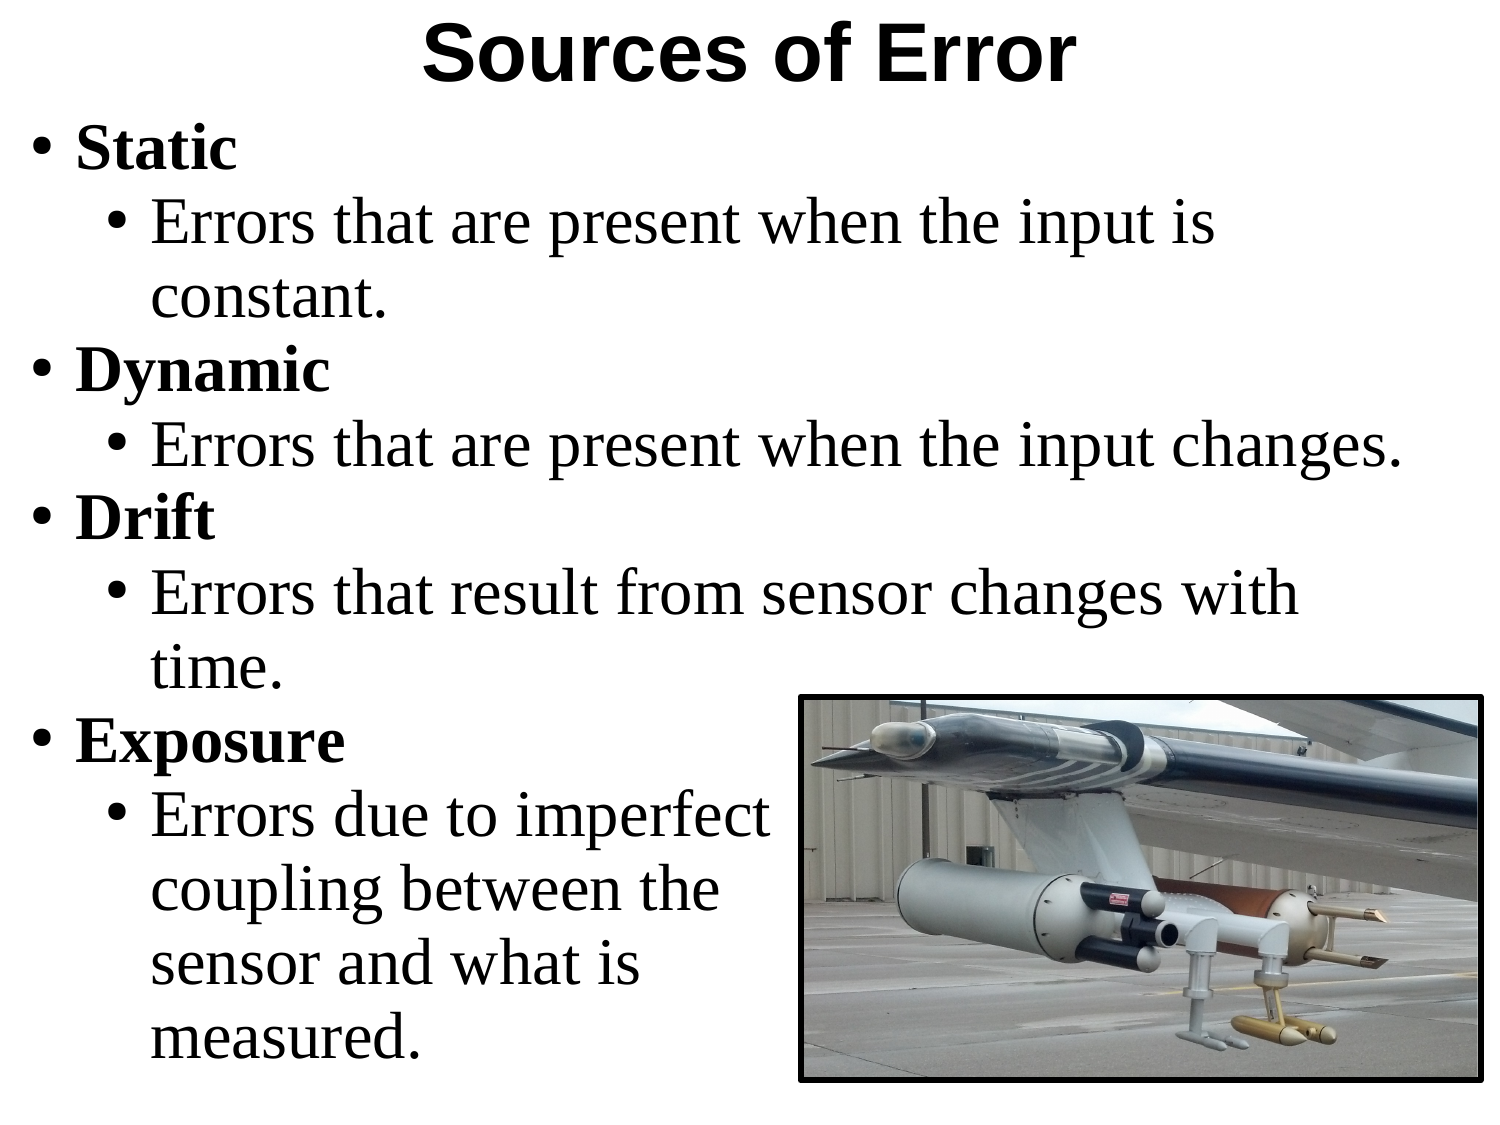

Sources of Error
Static
Errors that are present when the input is constant.
Dynamic
Errors that are present when the input changes.
Drift
Errors that result from sensor changes with time.
Exposure
Errors due to imperfect
coupling between the
sensor and what is
measured.